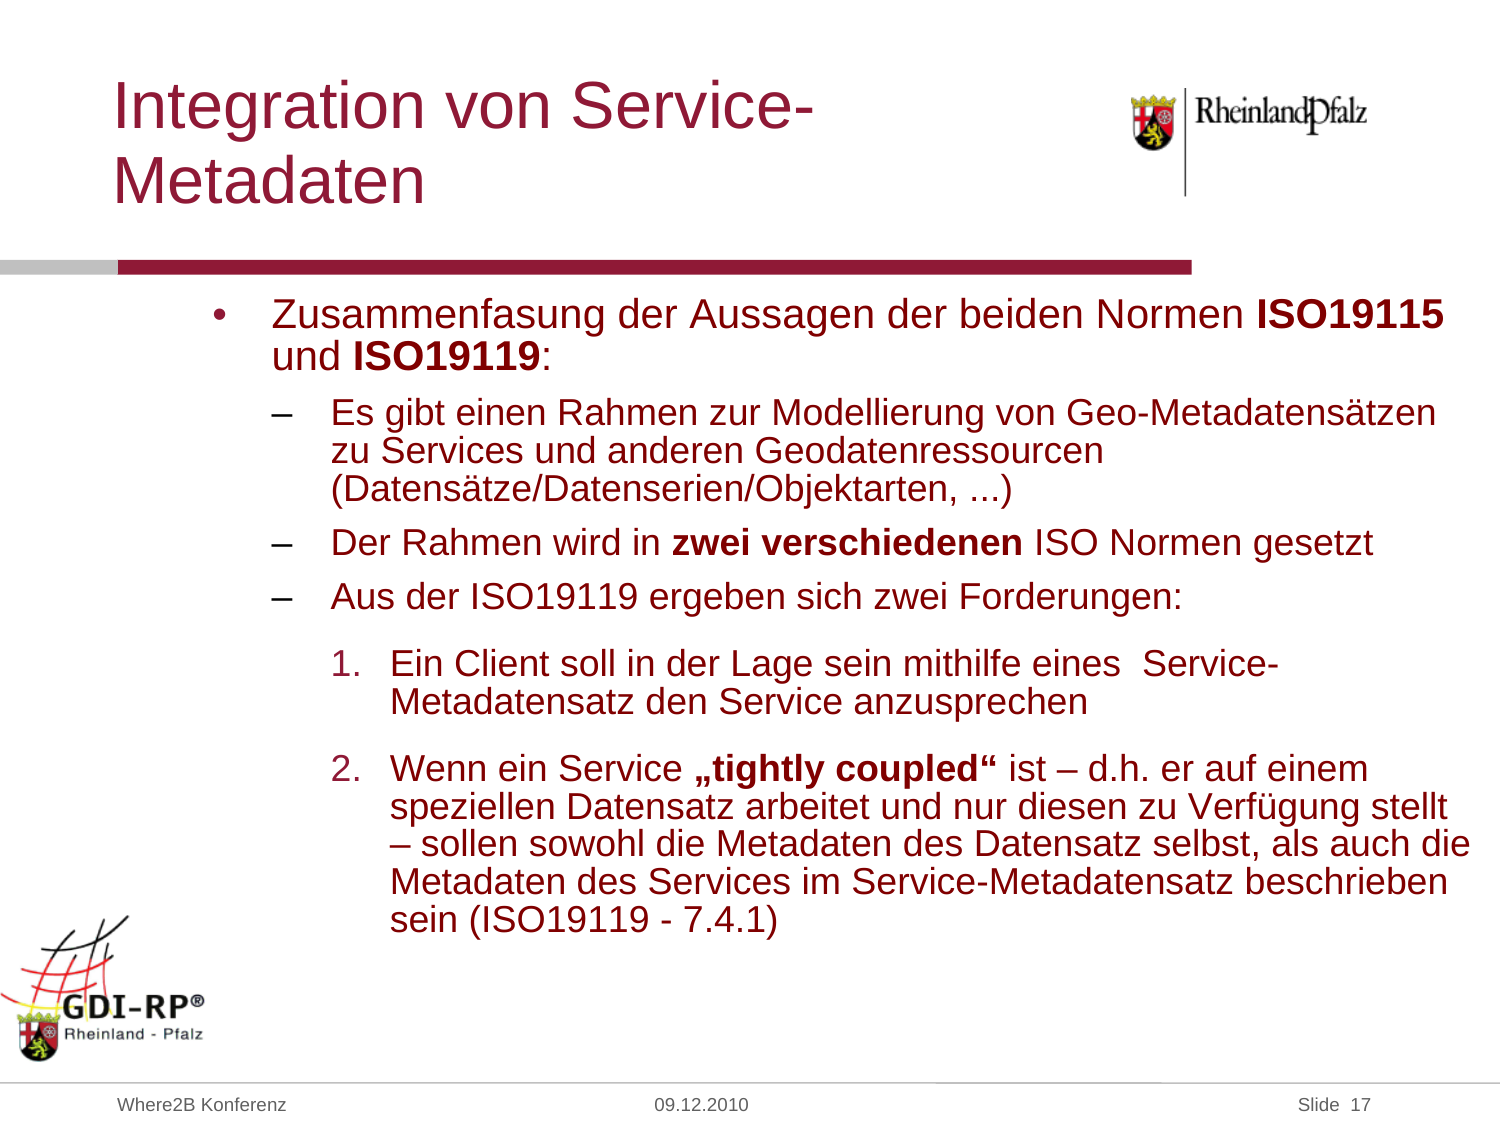

Integration von Service-Metadaten
# Zusammenfasung der Aussagen der beiden Normen ISO19115 und ISO19119:
Es gibt einen Rahmen zur Modellierung von Geo-Metadatensätzen zu Services und anderen Geodatenressourcen (Datensätze/Datenserien/Objektarten, ...)
Der Rahmen wird in zwei verschiedenen ISO Normen gesetzt
Aus der ISO19119 ergeben sich zwei Forderungen:
Ein Client soll in der Lage sein mithilfe eines Service-Metadatensatz den Service anzusprechen
Wenn ein Service „tightly coupled“ ist – d.h. er auf einem speziellen Datensatz arbeitet und nur diesen zu Verfügung stellt – sollen sowohl die Metadaten des Datensatz selbst, als auch die Metadaten des Services im Service-Metadatensatz beschrieben sein (ISO19119 - 7.4.1)